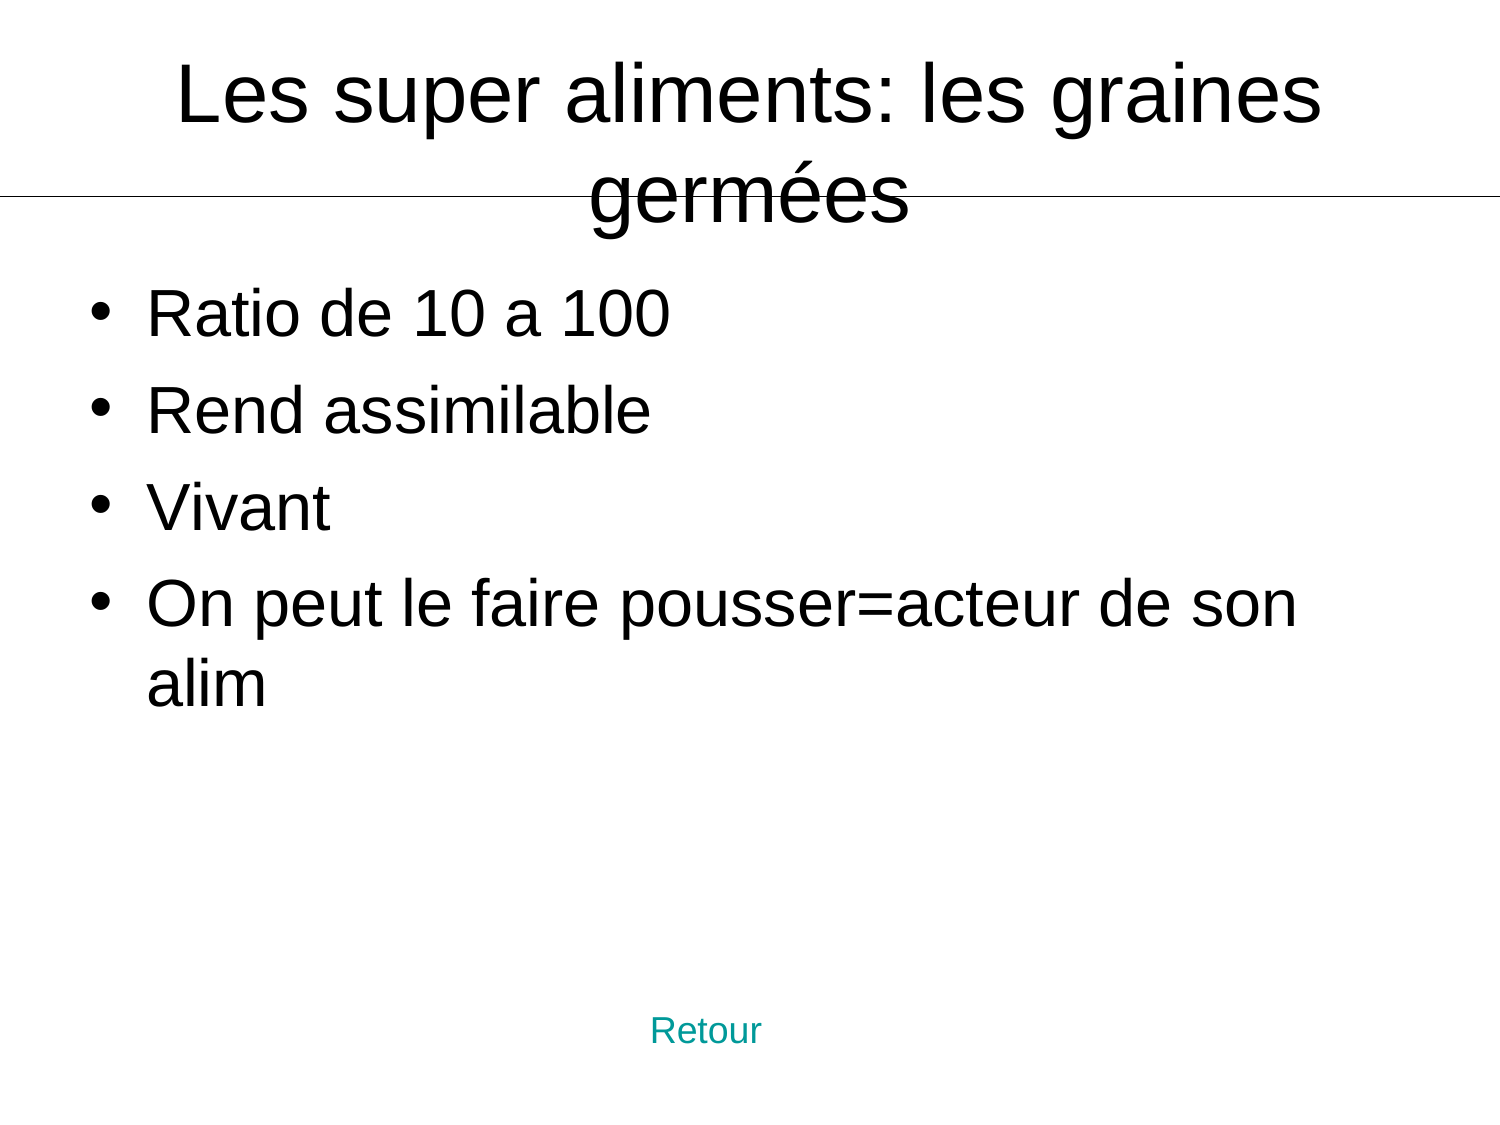

# Les super aliments: les graines germées
Ratio de 10 a 100
Rend assimilable
Vivant
On peut le faire pousser=acteur de son alim
Retour